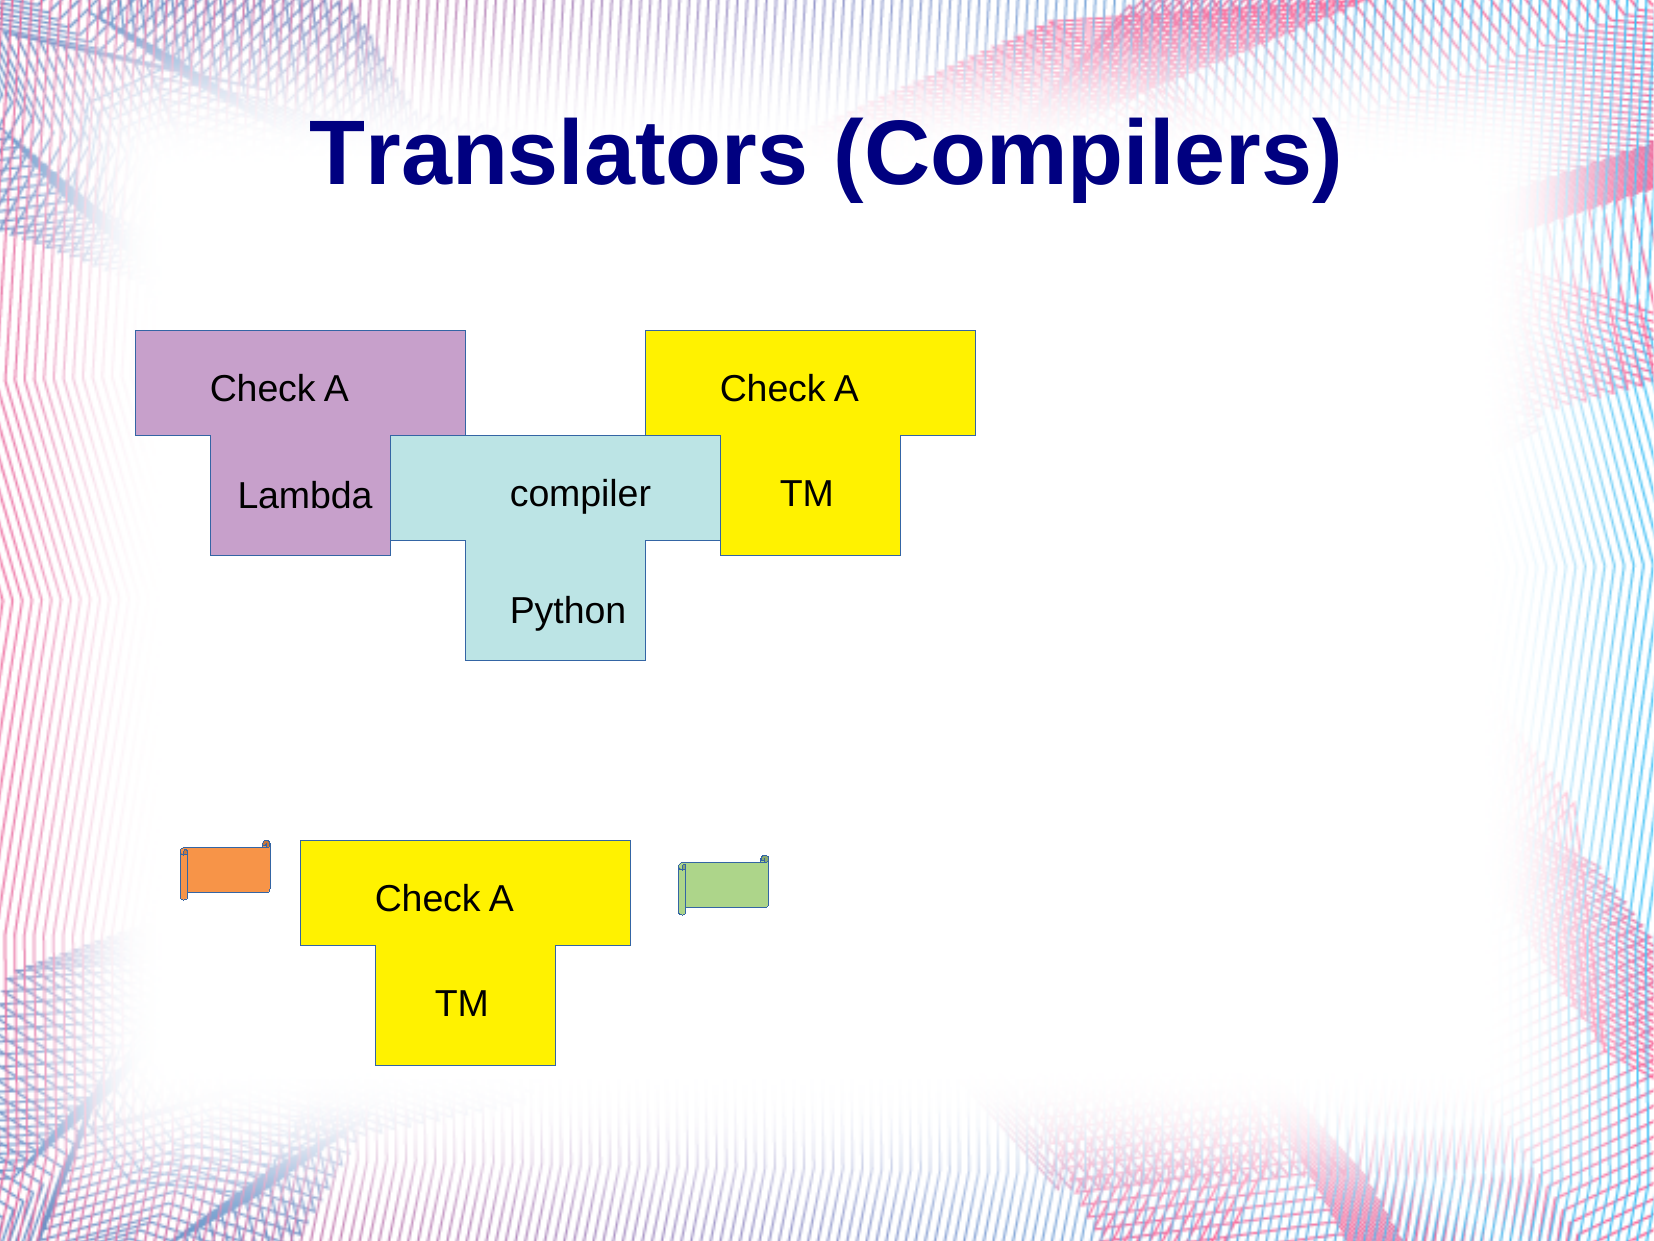

# Translators (Compilers)
Check A
Check A
compiler
TM
Lambda
Python
Check A
TM